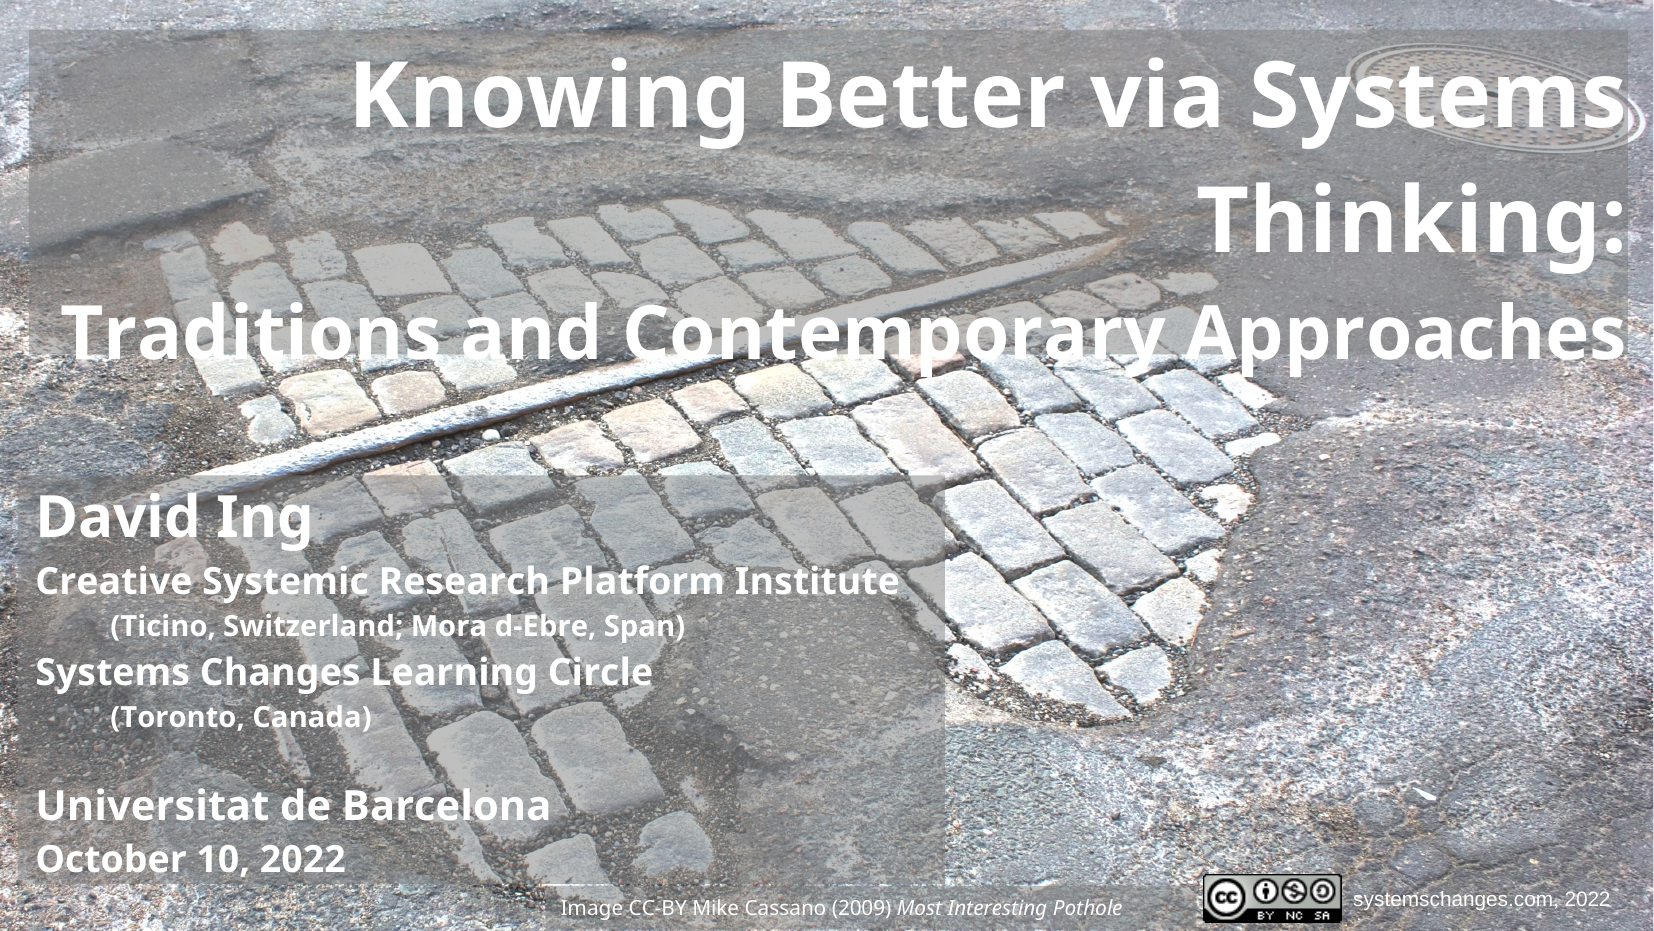

# Knowing Better via Systems Thinking: Traditions and Contemporary Approaches
David Ing
Creative Systemic Research Platform Institute
	(Ticino, Switzerland; Mora d-Ebre, Span)
Systems Changes Learning Circle
	(Toronto, Canada)
Universitat de Barcelona
October 10, 2022
systemschanges.com, 2022
Image CC-BY Mike Cassano (2009) Most Interesting Pothole
1
Knowing Better via Systems Thinking
October 2022